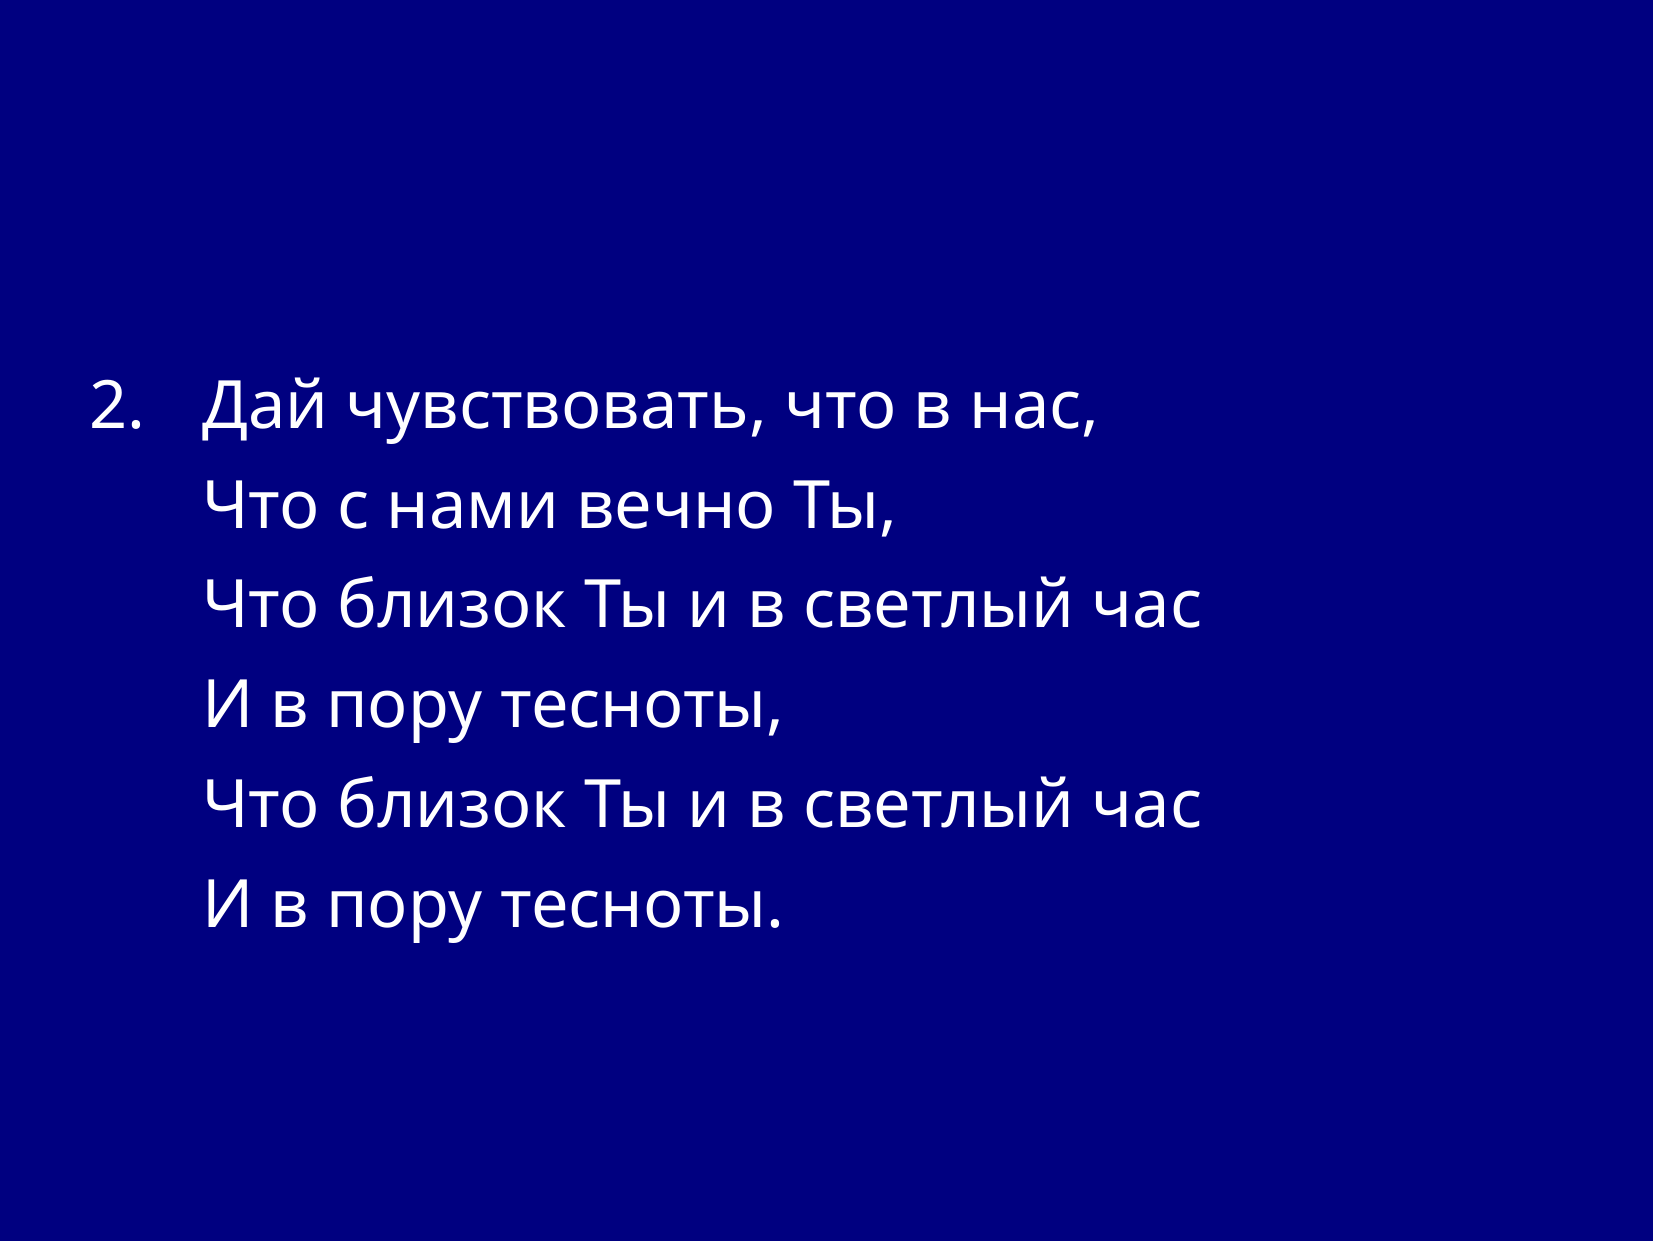

2.	Дай чувствовать, что в нас,
	Что с нами вечно Ты,
	Что близок Ты и в светлый час
	И в пору тесноты,
	Что близок Ты и в светлый час
	И в пору тесноты.